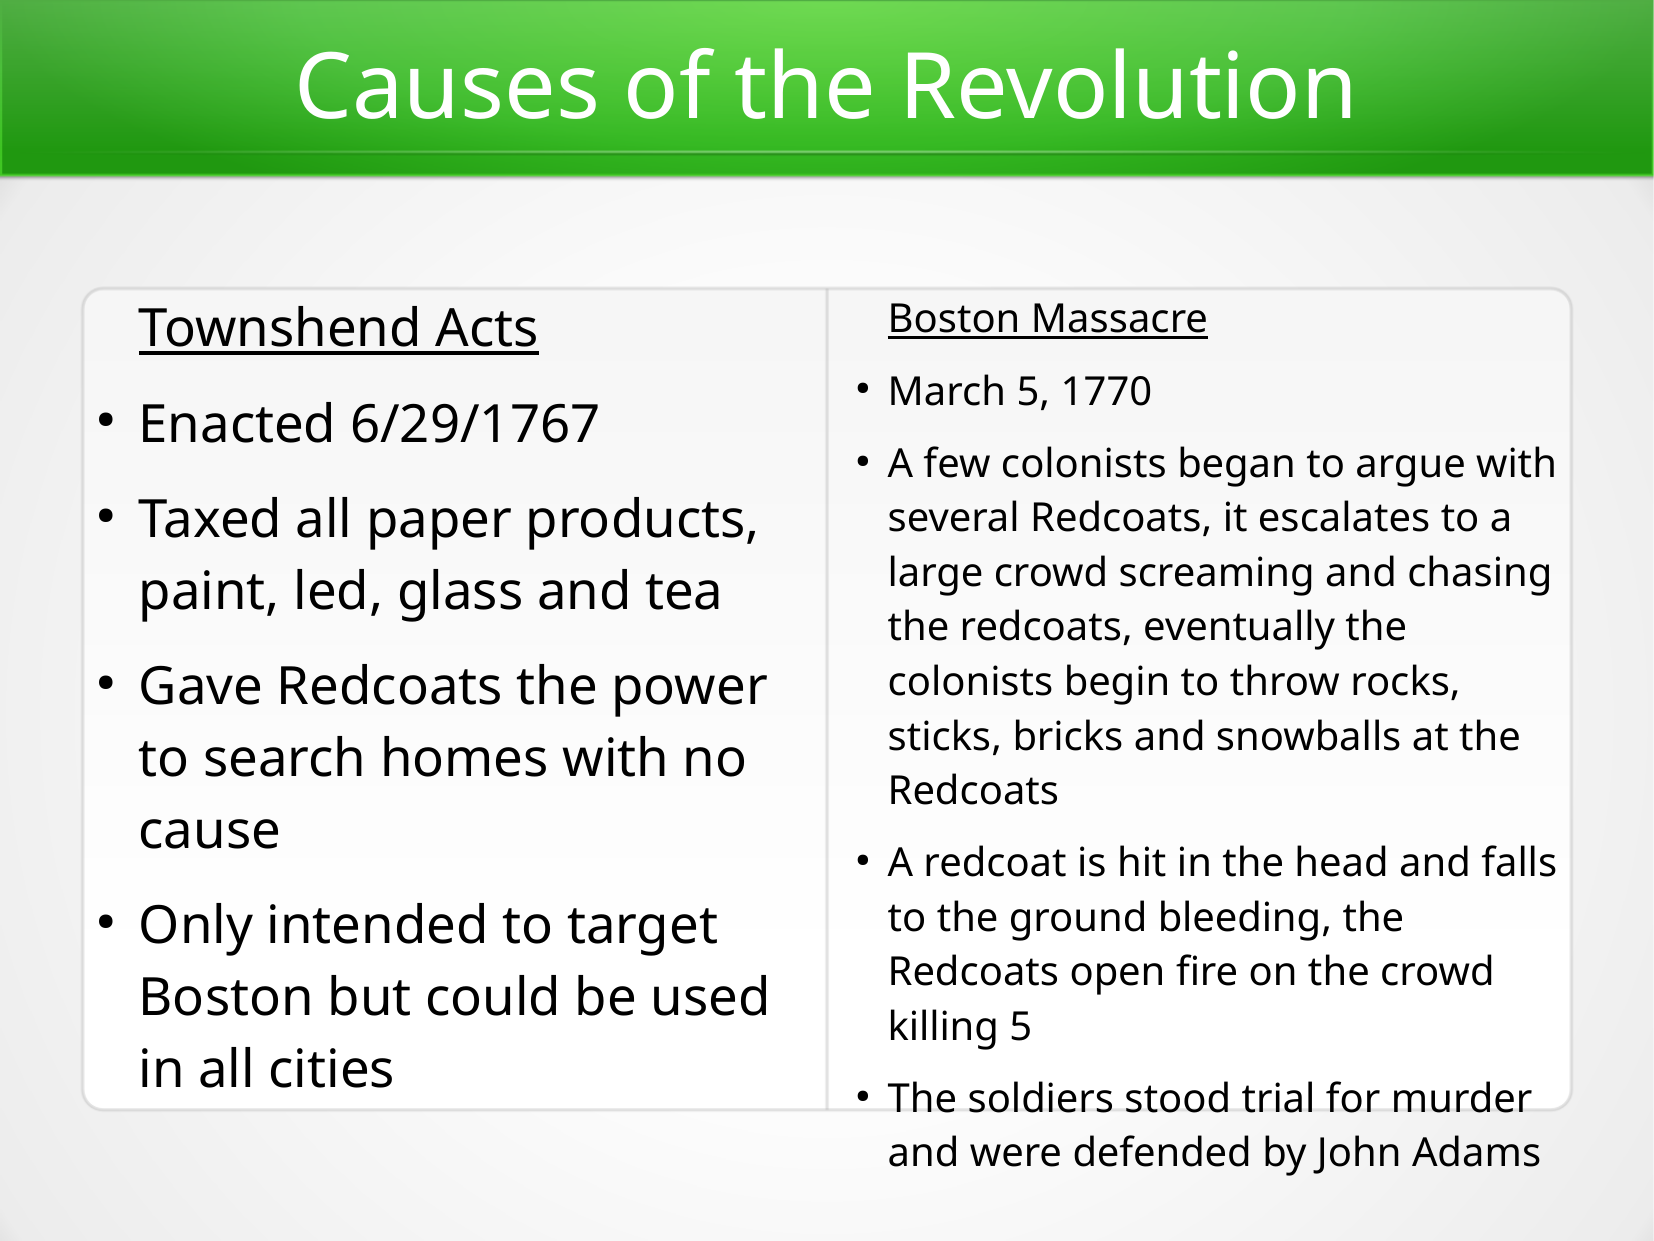

# Causes of the Revolution
Townshend Acts
Enacted 6/29/1767
Taxed all paper products, paint, led, glass and tea
Gave Redcoats the power to search homes with no cause
Only intended to target Boston but could be used in all cities
Boston Massacre
March 5, 1770
A few colonists began to argue with several Redcoats, it escalates to a large crowd screaming and chasing the redcoats, eventually the colonists begin to throw rocks, sticks, bricks and snowballs at the Redcoats
A redcoat is hit in the head and falls to the ground bleeding, the Redcoats open fire on the crowd killing 5
The soldiers stood trial for murder and were defended by John Adams